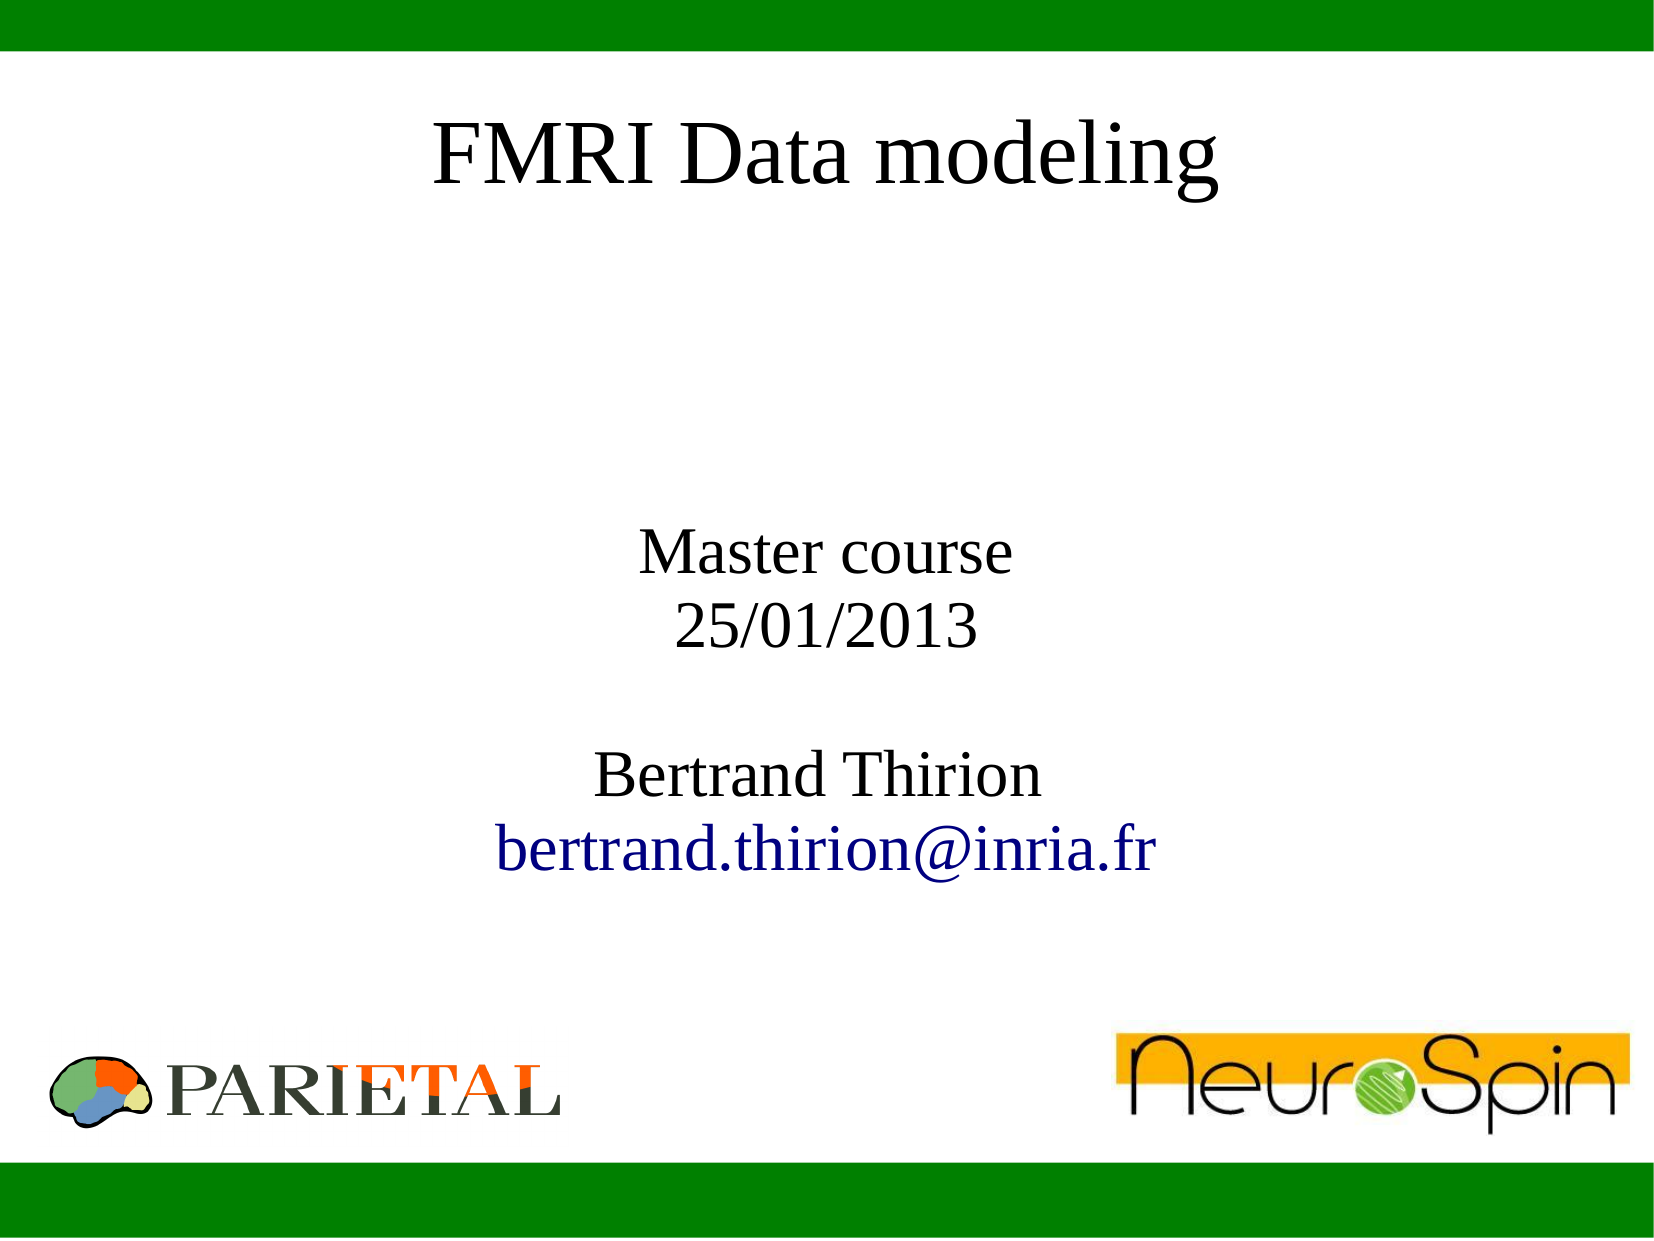

# FMRI Data modeling
Master course
25/01/2013
Bertrand Thirion
bertrand.thirion@inria.fr